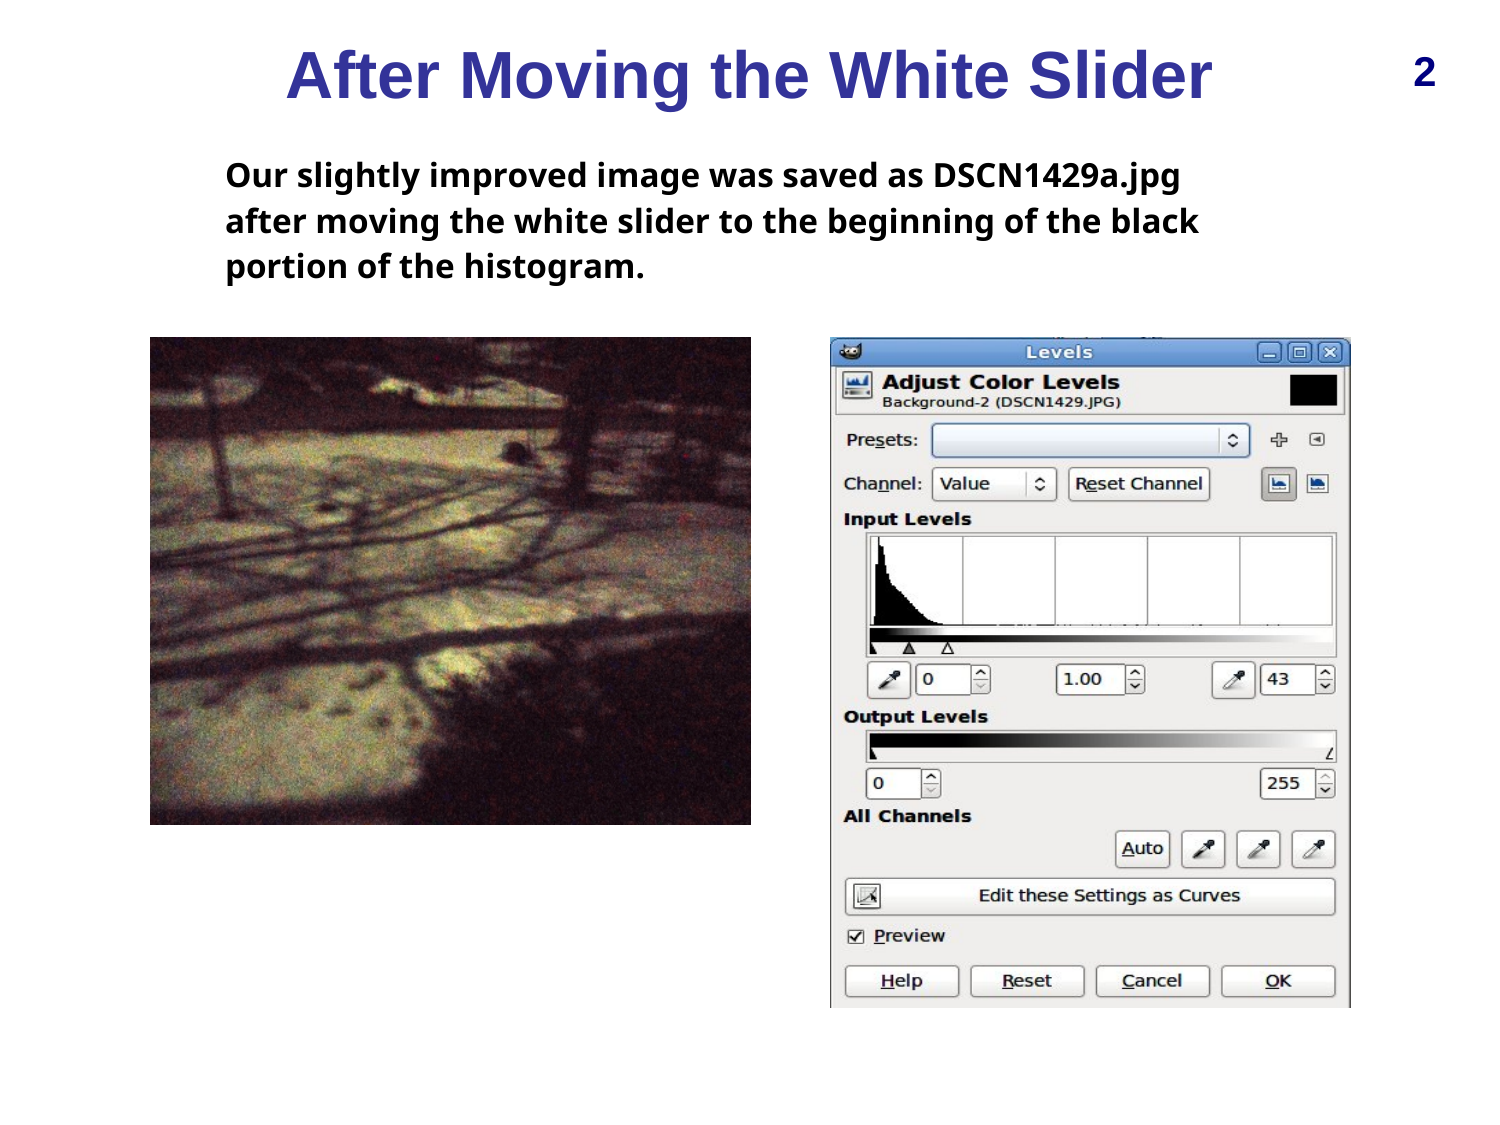

2
# After Moving the White Slider
Our slightly improved image was saved as DSCN1429a.jpg after moving the white slider to the beginning of the black portion of the histogram.